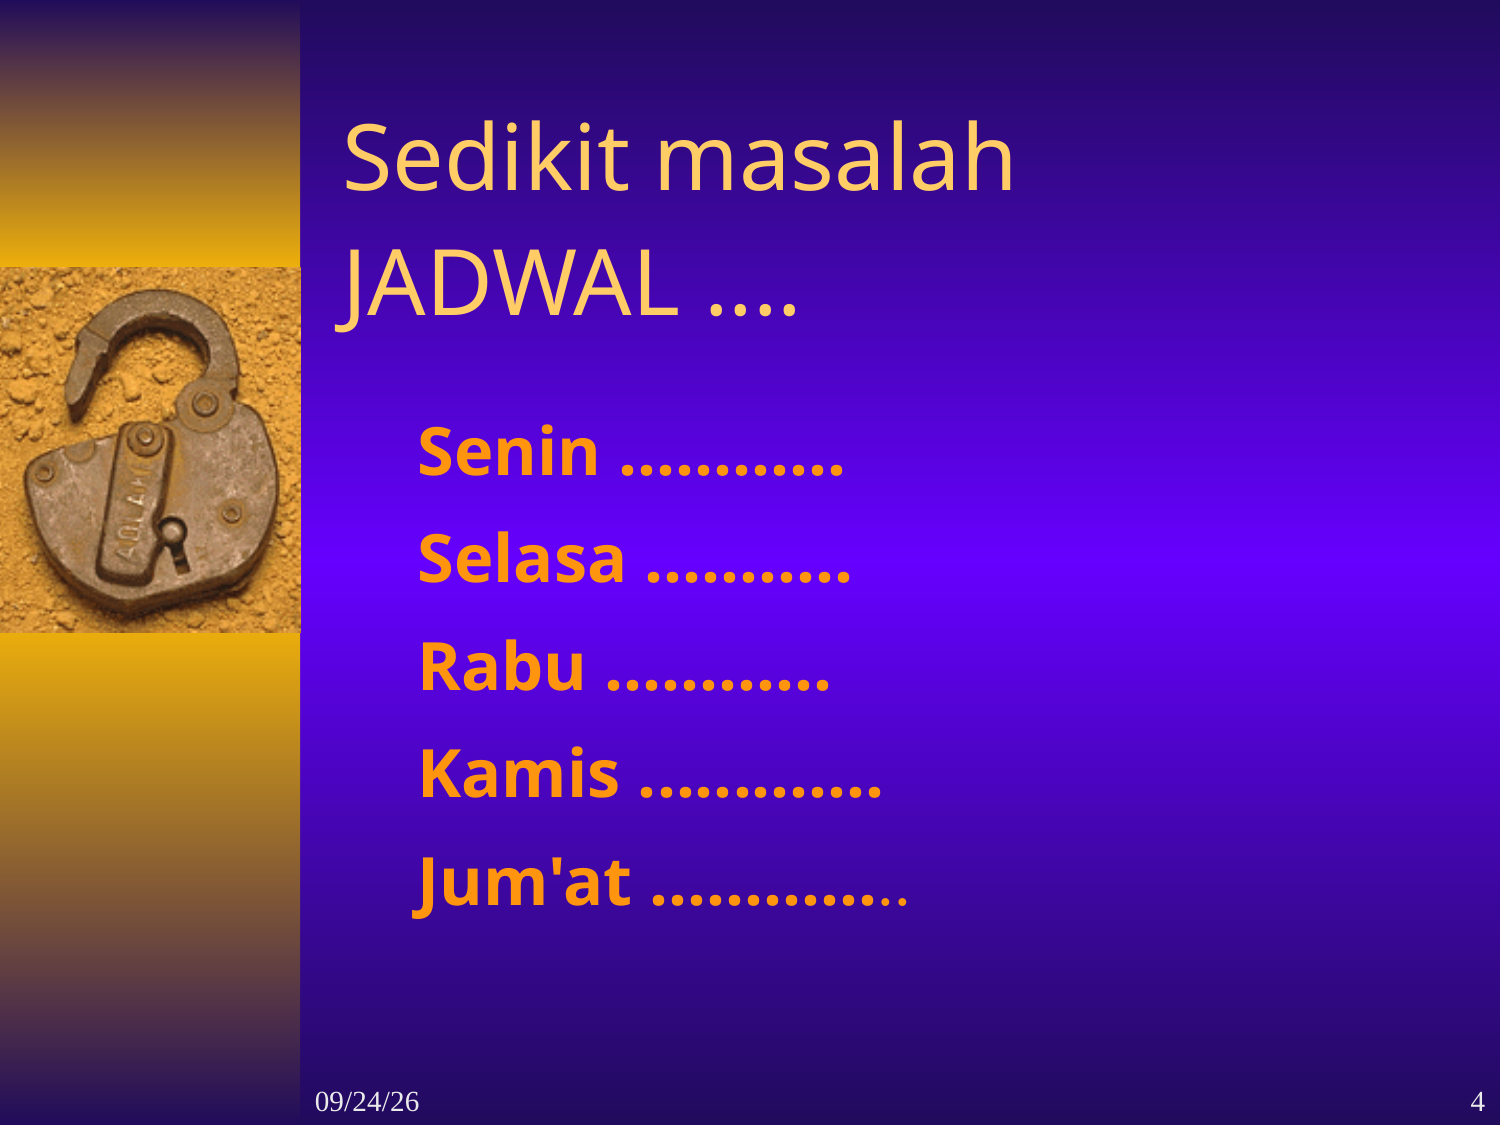

# Sedikit masalah JADWAL ....
Senin ............
Selasa ...........
Rabu ............
Kamis .............
Jum'at ..............
4